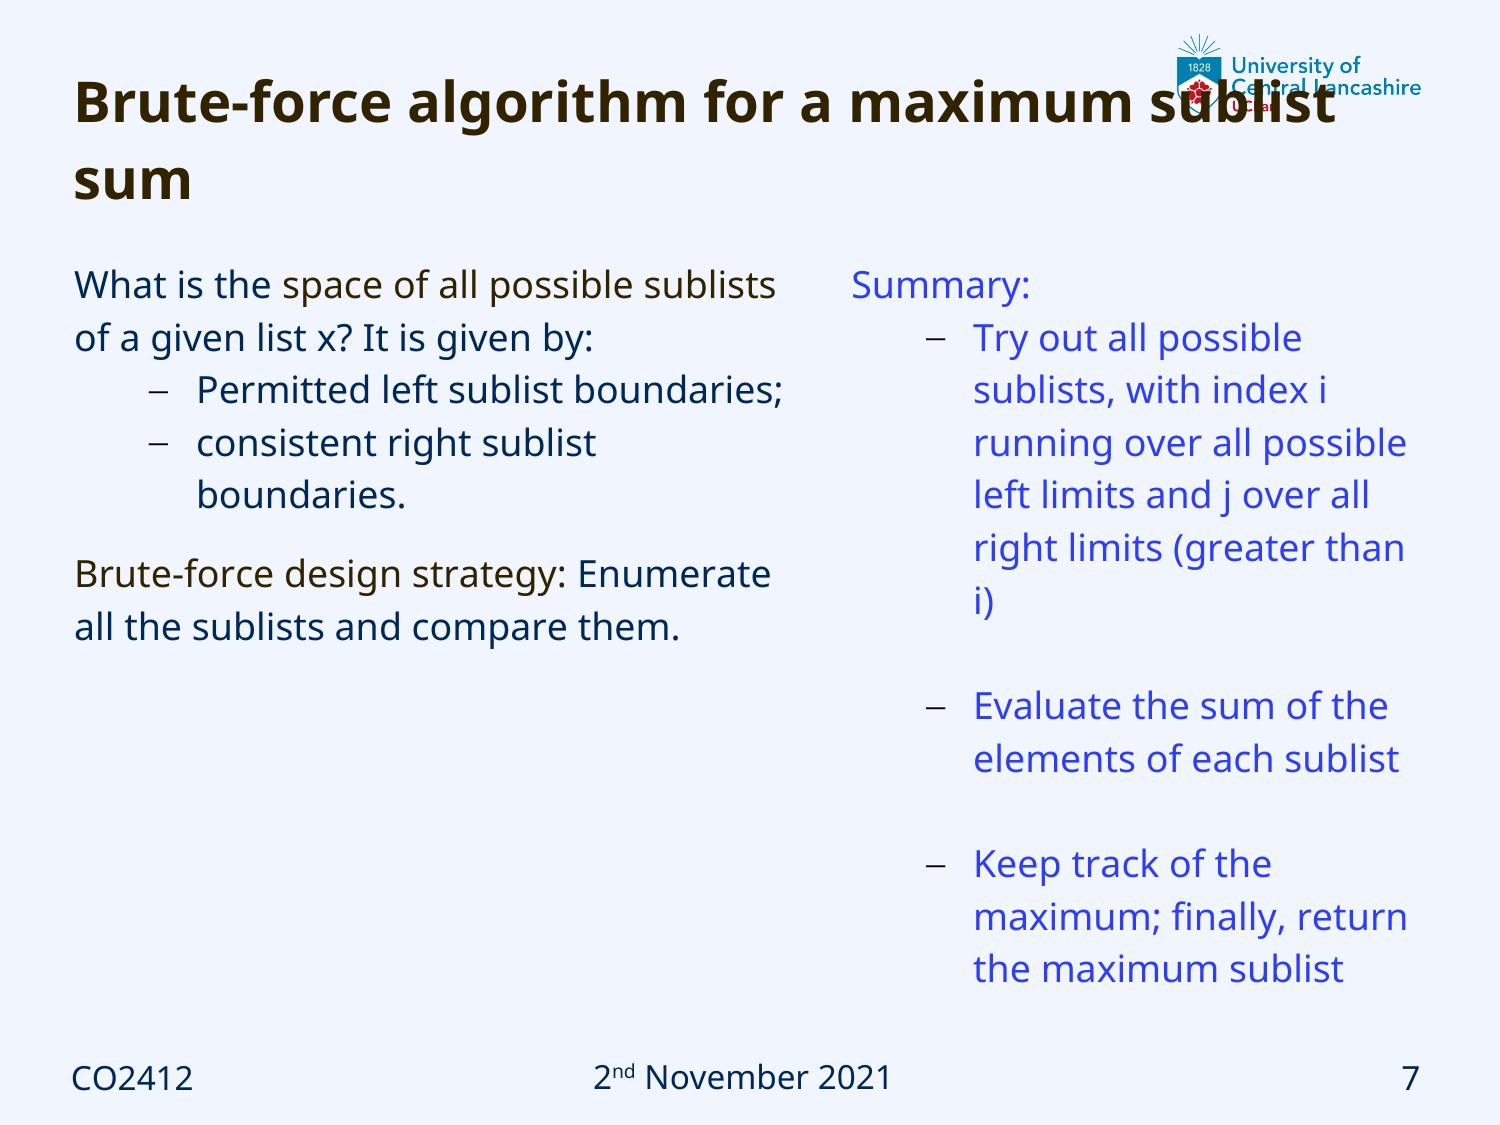

# Brute-force algorithm for a maximum sublist sum
What is the space of all possible sublists of a given list x? It is given by:
Permitted left sublist boundaries;
consistent right sublist boundaries.
Brute-force design strategy: Enumerate all the sublists and compare them.
Summary:
Try out all possible sublists, with index i running over all possible left limits and j over all right limits (greater than i)
Evaluate the sum of the elements of each sublist
Keep track of the maximum; finally, return the maximum sublist